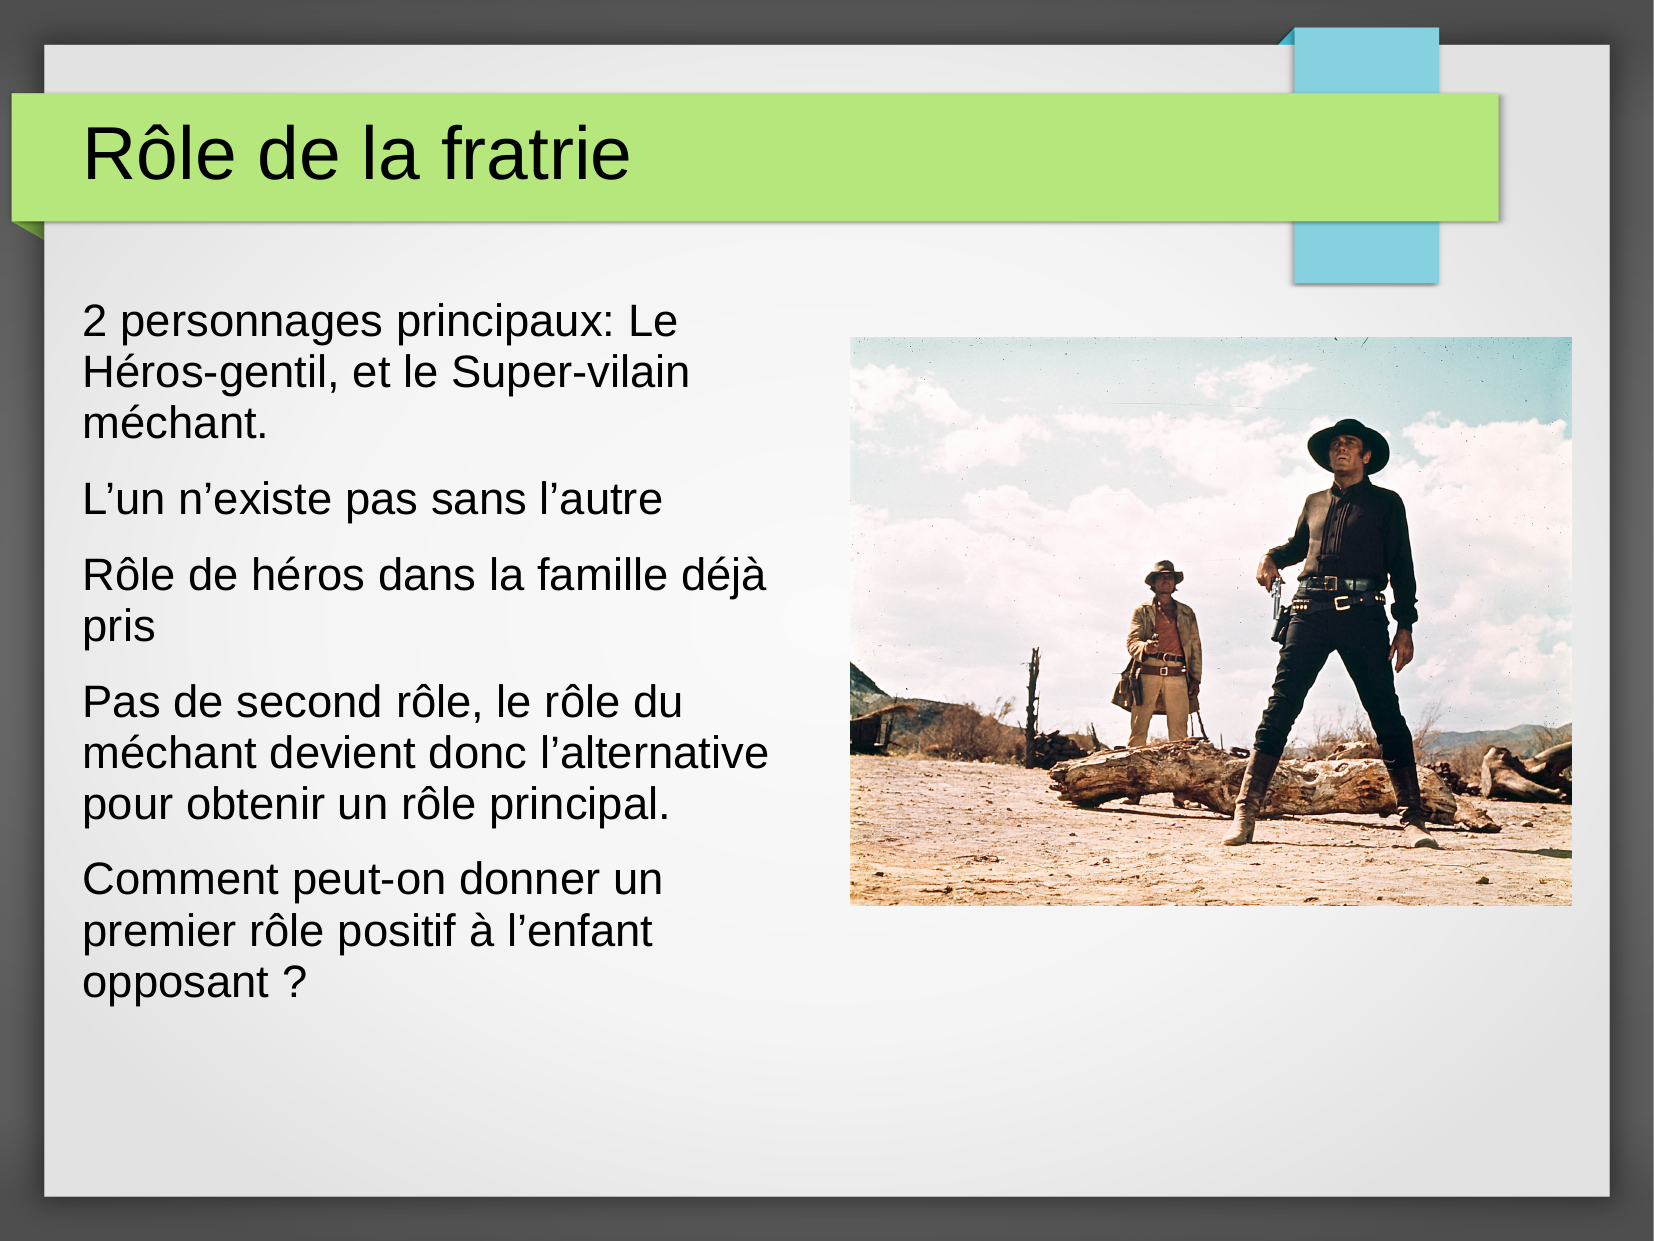

# Rôle de la fratrie
2 personnages principaux: Le Héros-gentil, et le Super-vilain méchant.
L’un n’existe pas sans l’autre
Rôle de héros dans la famille déjà pris
Pas de second rôle, le rôle du méchant devient donc l’alternative pour obtenir un rôle principal.
Comment peut-on donner un premier rôle positif à l’enfant opposant ?